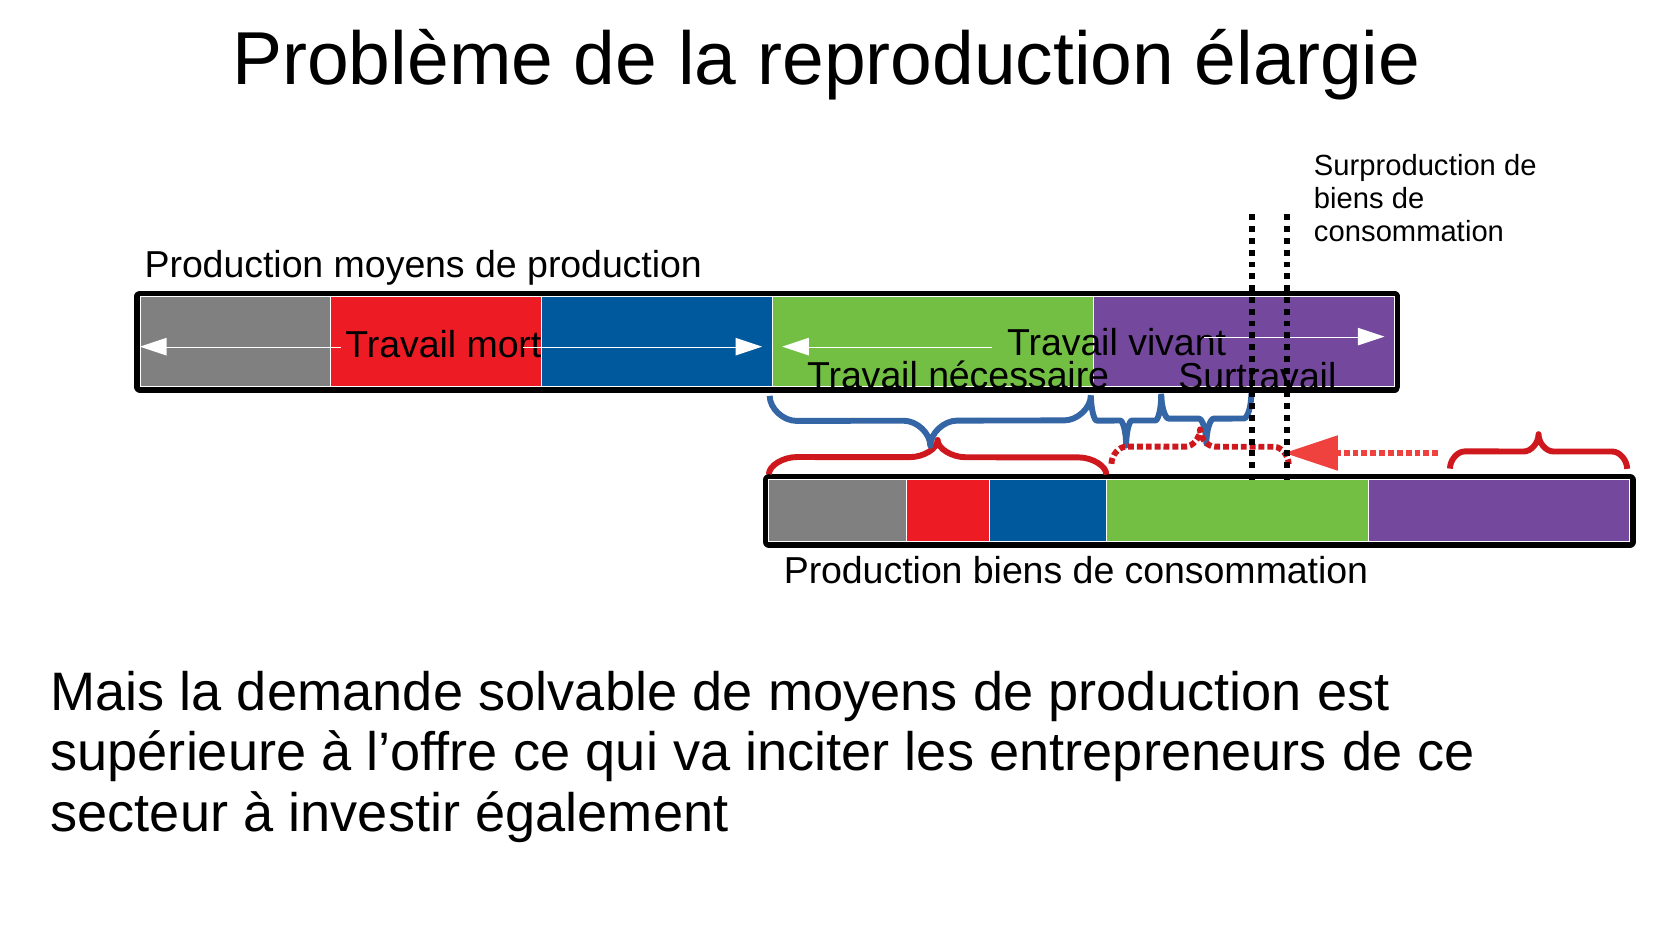

# Problème de la reproduction élargie
Surproduction de biens de consommation
Production moyens de production
Travail vivant
Travail mort
Travail nécessaire
Surtravail
Production biens de consommation
Mais la demande solvable de moyens de production est supérieure à l’offre ce qui va inciter les entrepreneurs de ce secteur à investir également